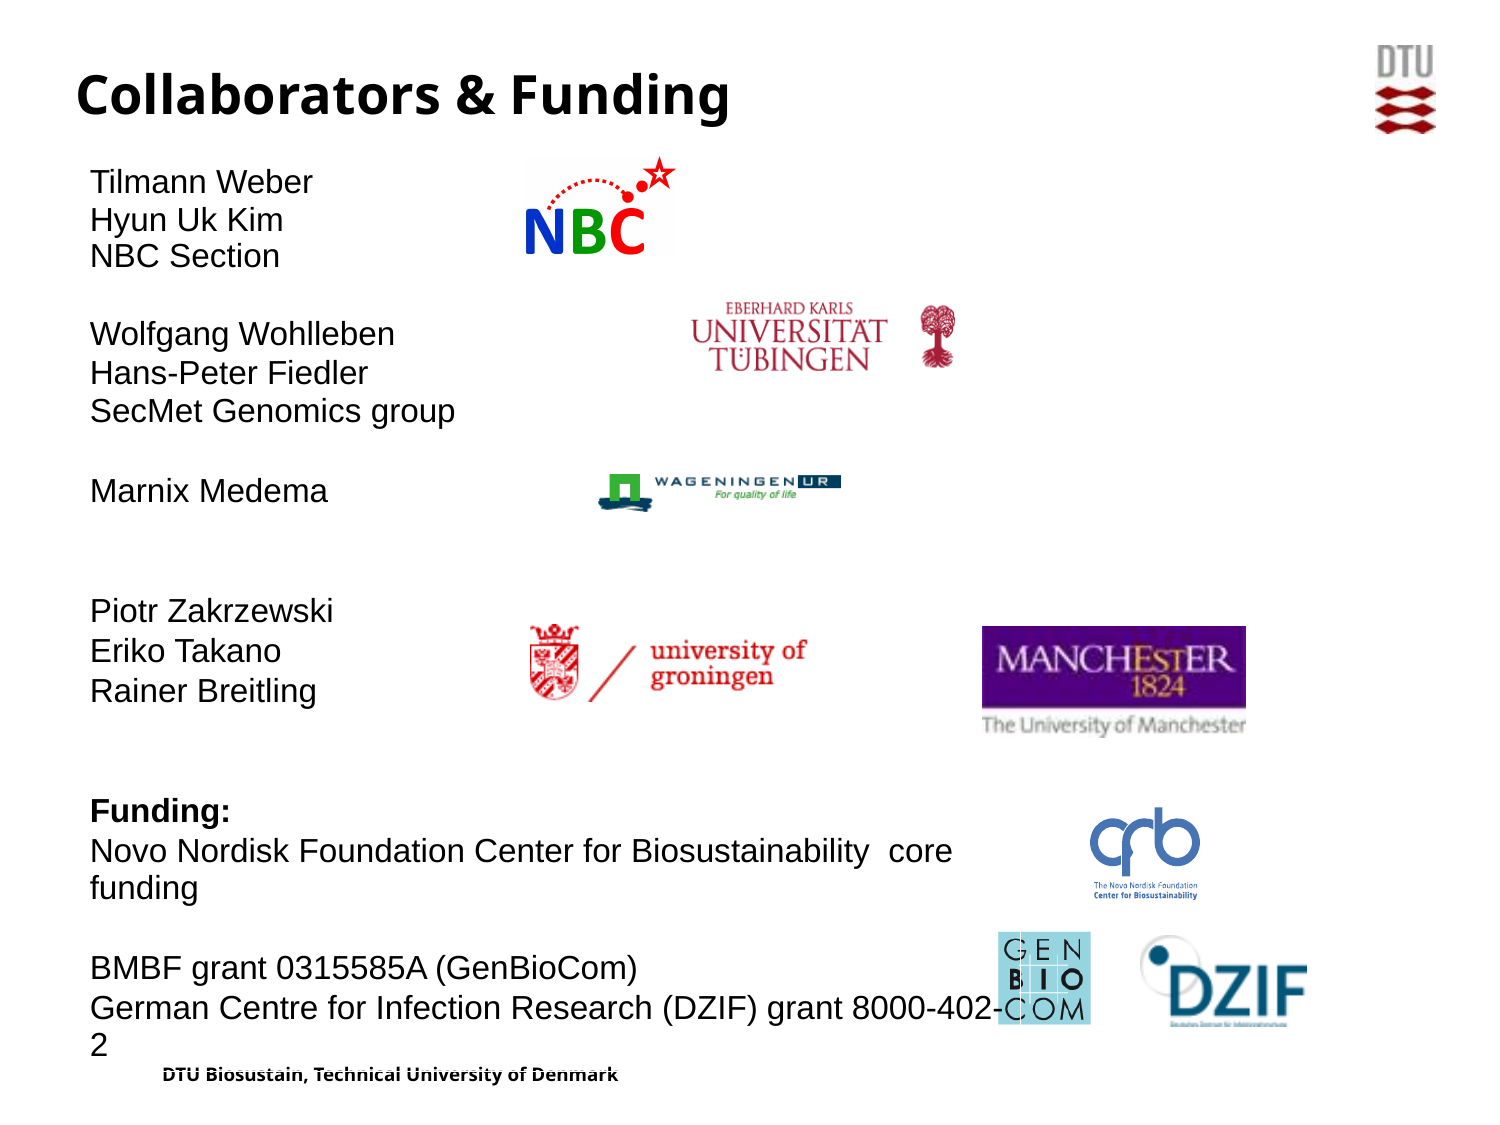

# Collaborators & Funding
Tilmann Weber
Hyun Uk Kim
NBC Section
Wolfgang Wohlleben
Hans-Peter Fiedler
SecMet Genomics group
Marnix Medema
Piotr Zakrzewski
Eriko Takano
Rainer Breitling
Funding:
Novo Nordisk Foundation Center for Biosustainability core funding
BMBF grant 0315585A (GenBioCom)
German Centre for Infection Research (DZIF) grant 8000-402-2